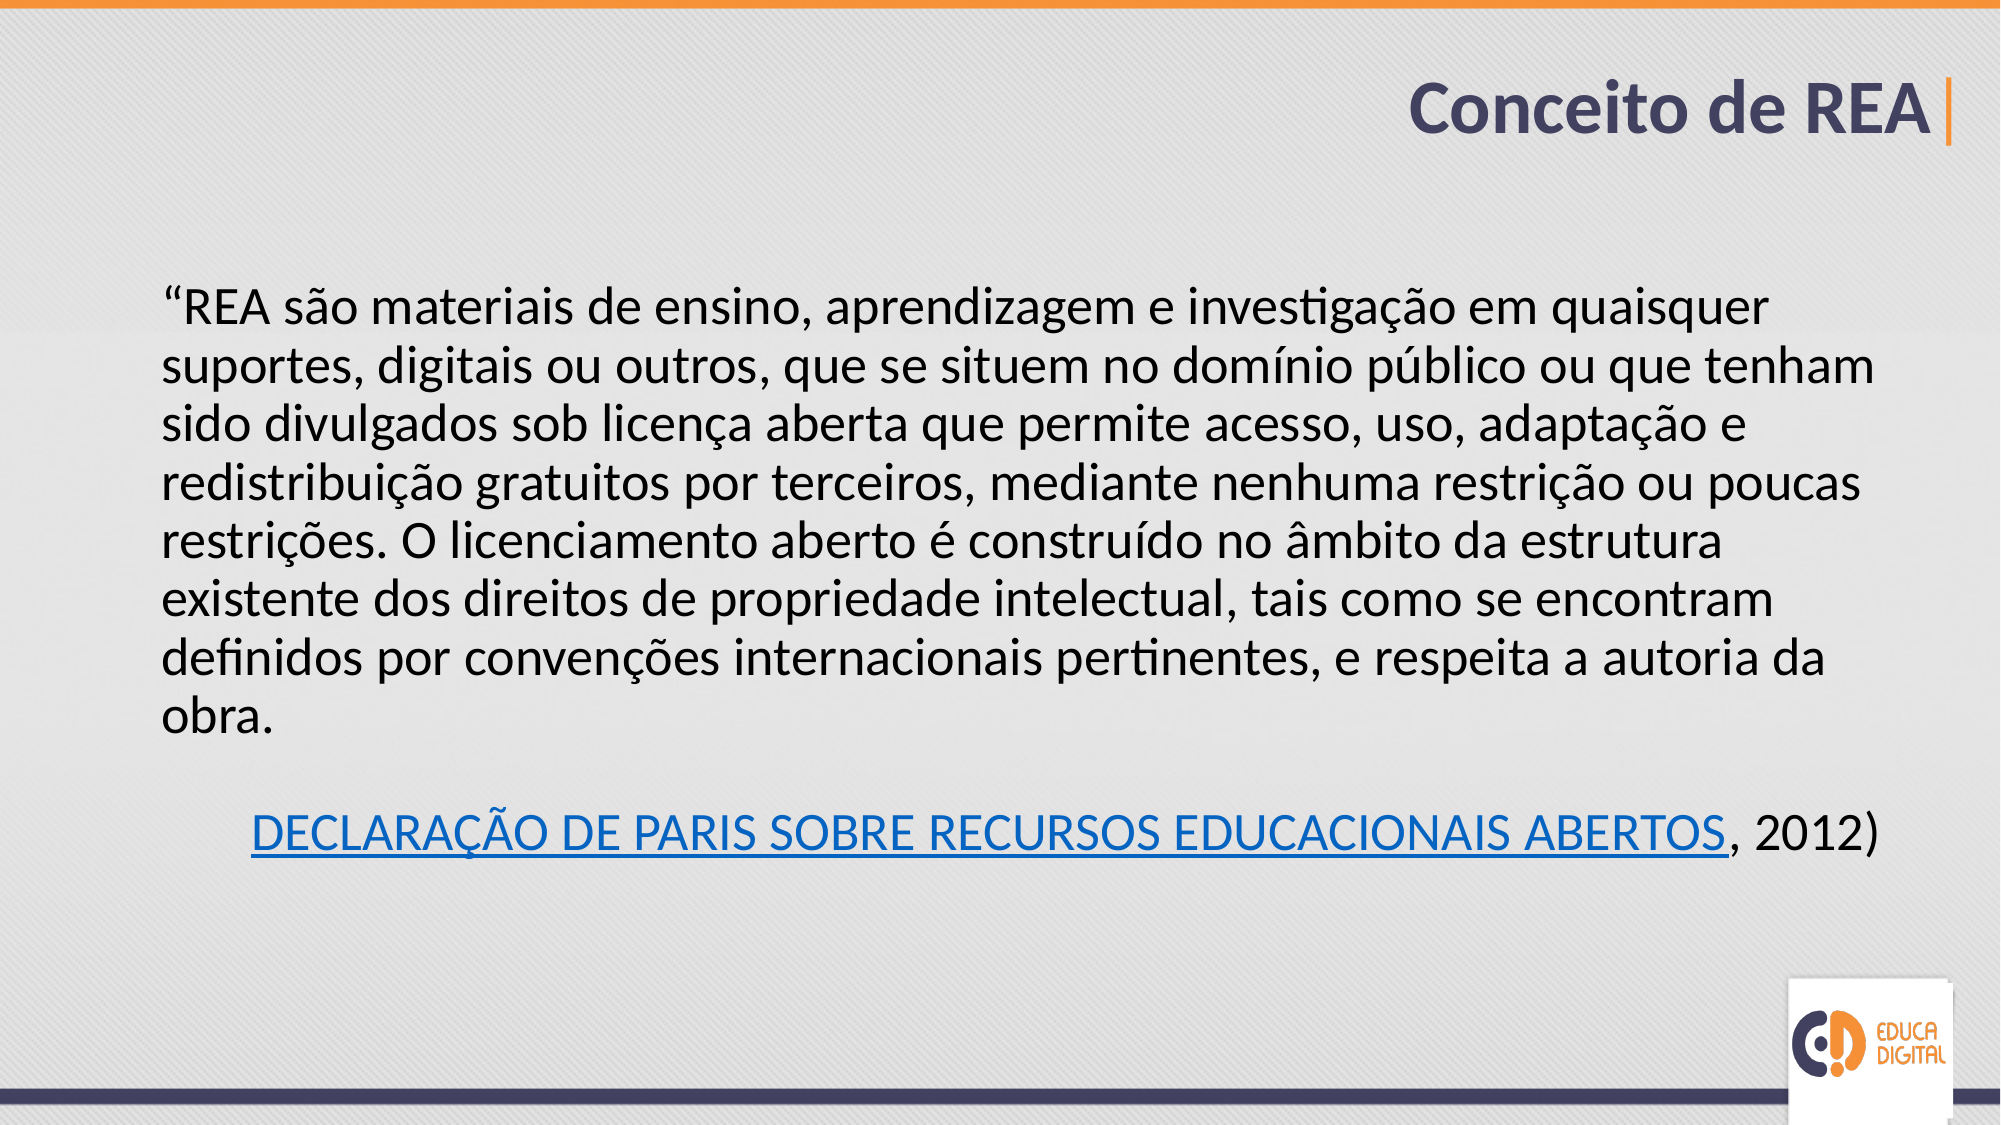

Conceito de REA|
# “REA são materiais de ensino, aprendizagem e investigação em quaisquer suportes, digitais ou outros, que se situem no domínio público ou que tenham sido divulgados sob licença aberta que permite acesso, uso, adaptação e redistribuição gratuitos por terceiros, mediante nenhuma restrição ou poucas restrições. O licenciamento aberto é construído no âmbito da estrutura existente dos direitos de propriedade intelectual, tais como se encontram definidos por convenções internacionais pertinentes, e respeita a autoria da obra.
DECLARAÇÃO DE PARIS SOBRE RECURSOS EDUCACIONAIS ABERTOS, 2012)